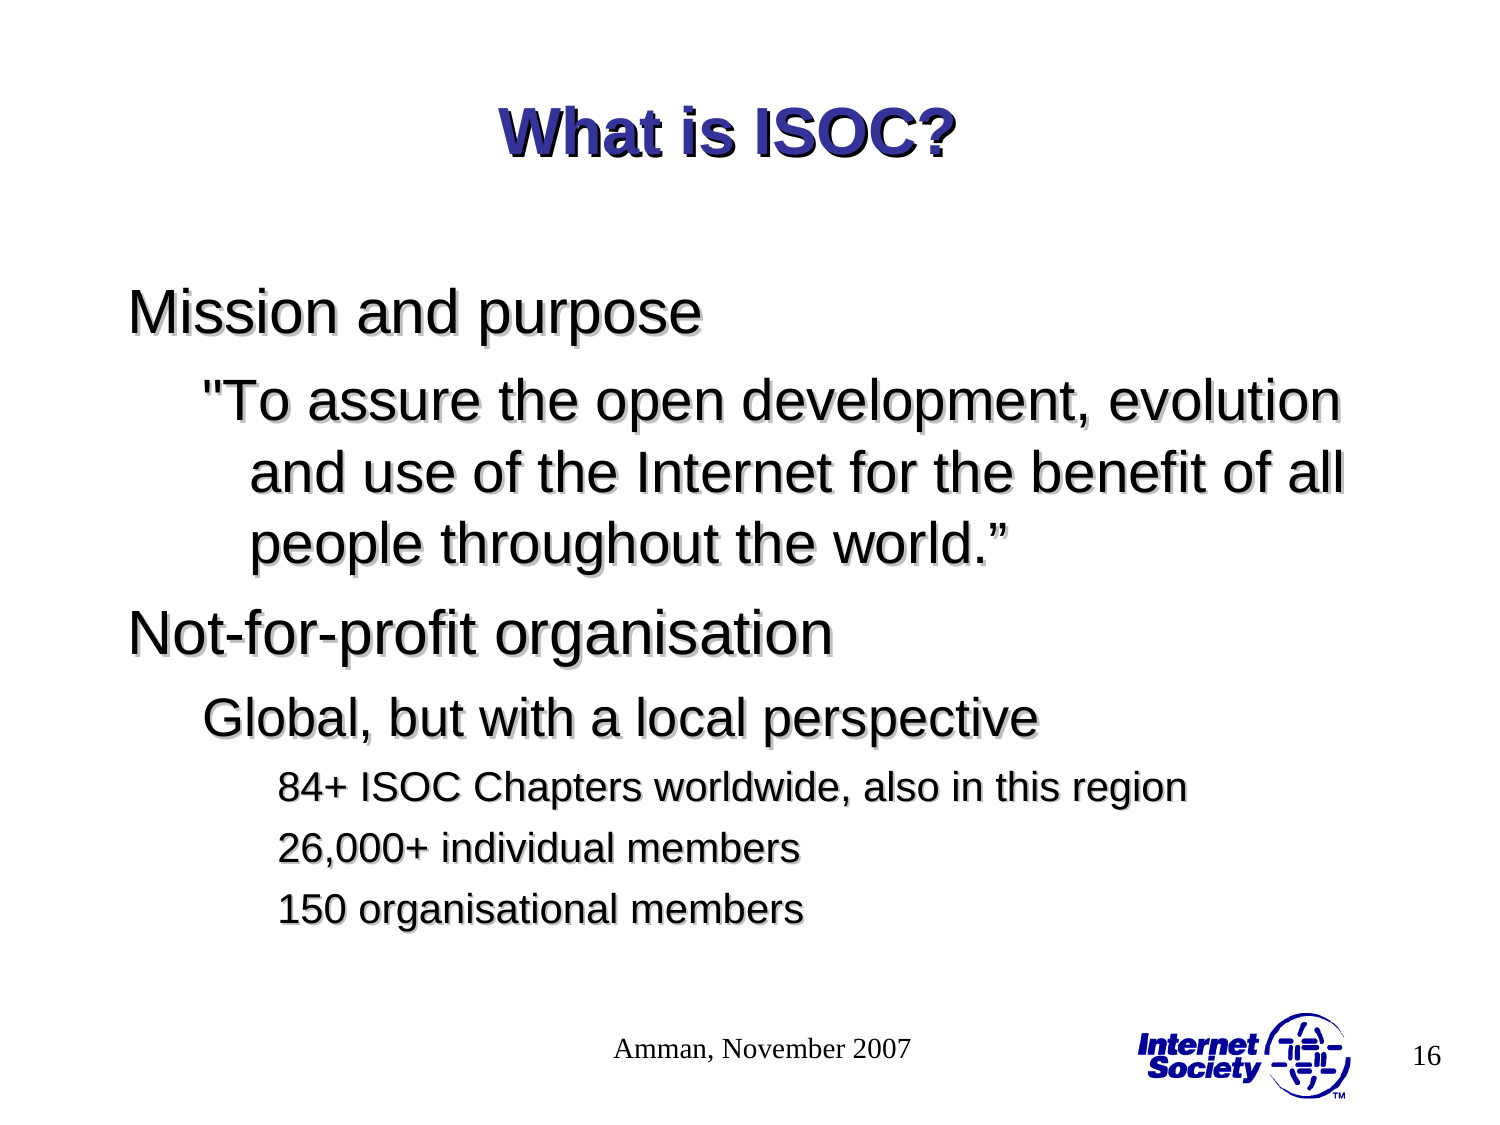

# What is ISOC?
Mission and purpose
"To assure the open development, evolution and use of the Internet for the benefit of all people throughout the world.”
Not-for-profit organisation
Global, but with a local perspective
84+ ISOC Chapters worldwide, also in this region
26,000+ individual members
150 organisational members